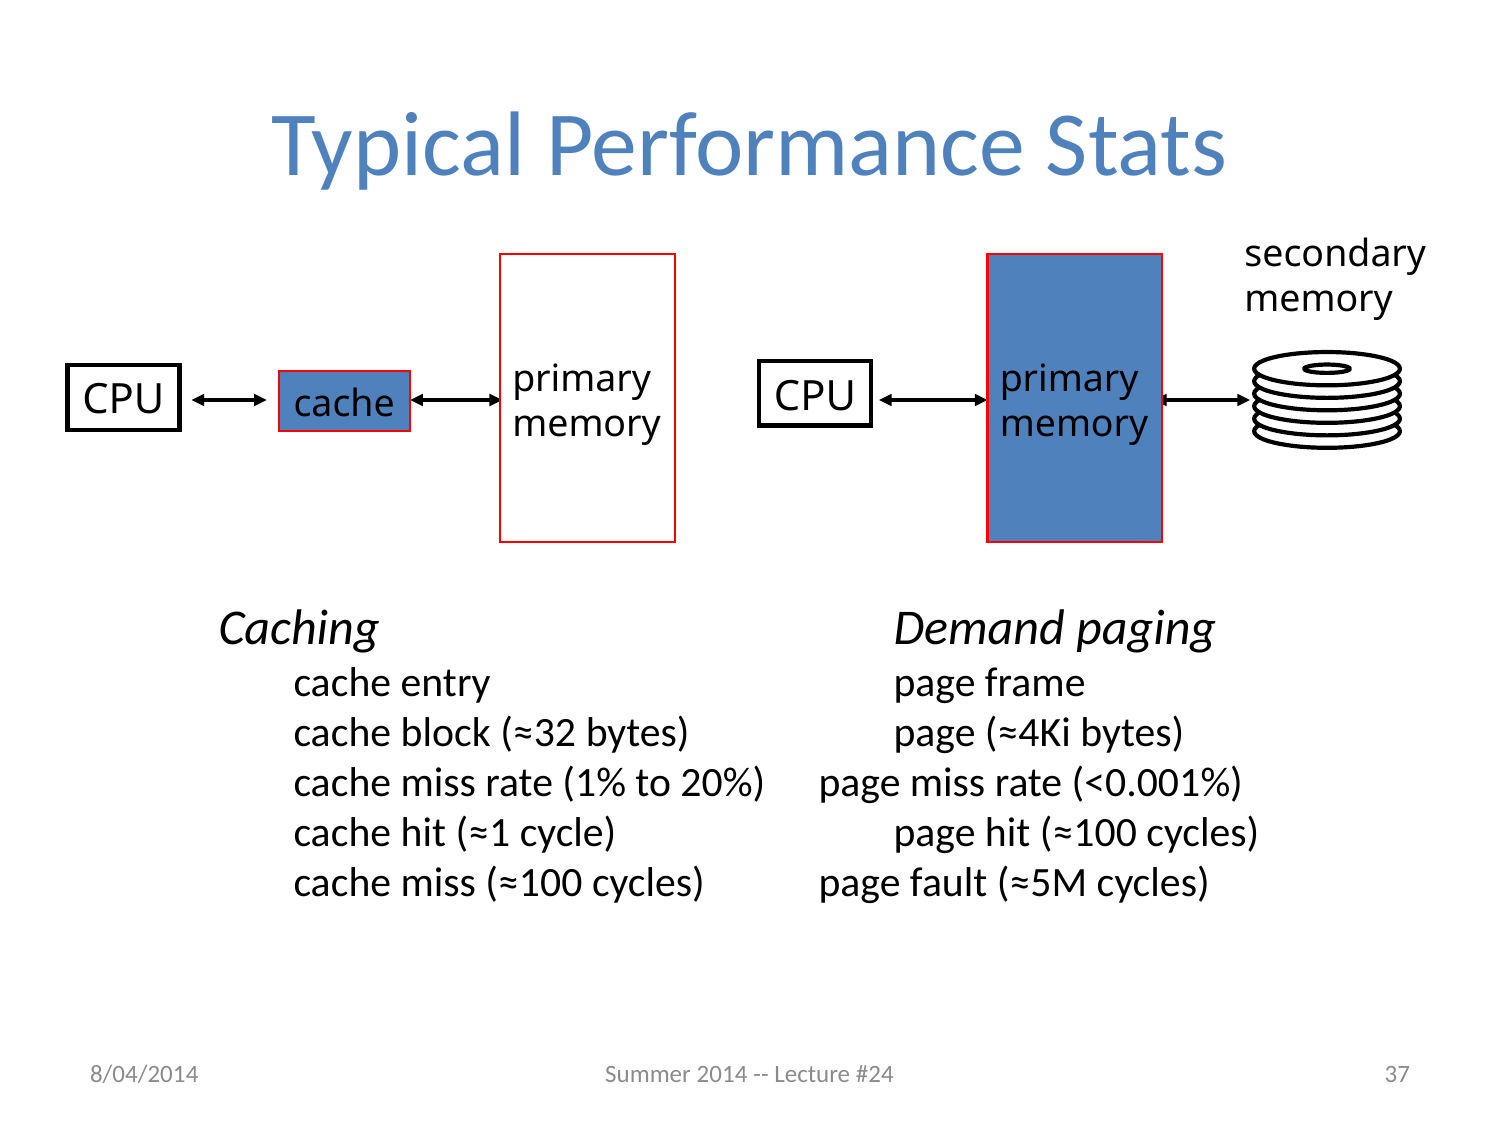

# Typical Performance Stats
secondary
memory
primary
memory
primary
memory
CPU
CPU
cache
Caching			 			Demand paging
cache entry						page frame
cache block (≈32 bytes)			page (≈4Ki bytes)
cache miss rate (1% to 20%)	page miss rate (<0.001%)
cache hit (≈1 cycle)				page hit (≈100 cycles)
cache miss (≈100 cycles)		page fault (≈5M cycles)
8/04/2014
Summer 2014 -- Lecture #24